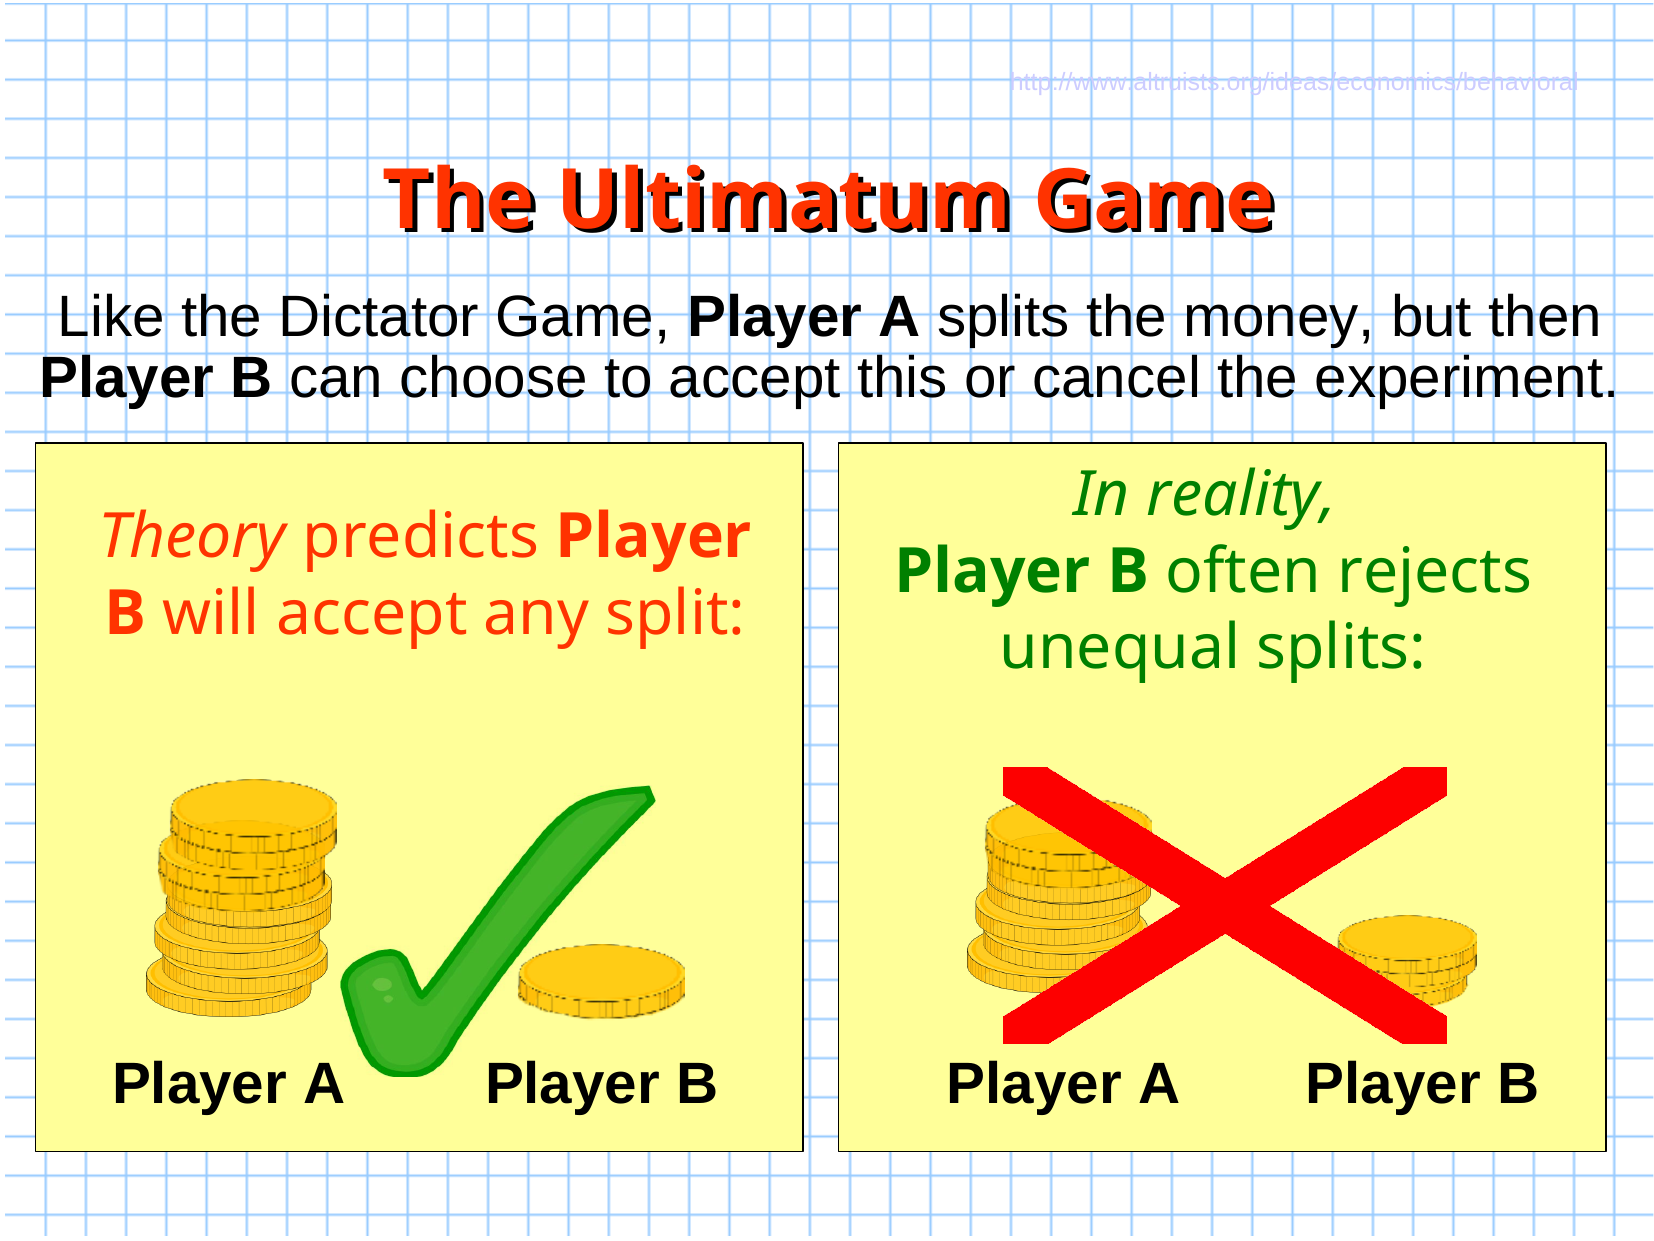

The Ultimatum Game
http://www.altruists.org/ideas/economics/behavioral
Like the Dictator Game, Player A splits the money, but then Player B can choose to accept this or cancel the experiment.
In reality,
Player B often rejects unequal splits:
Theory predicts Player B will accept any split:
Player A
Player B
Player A
Player B